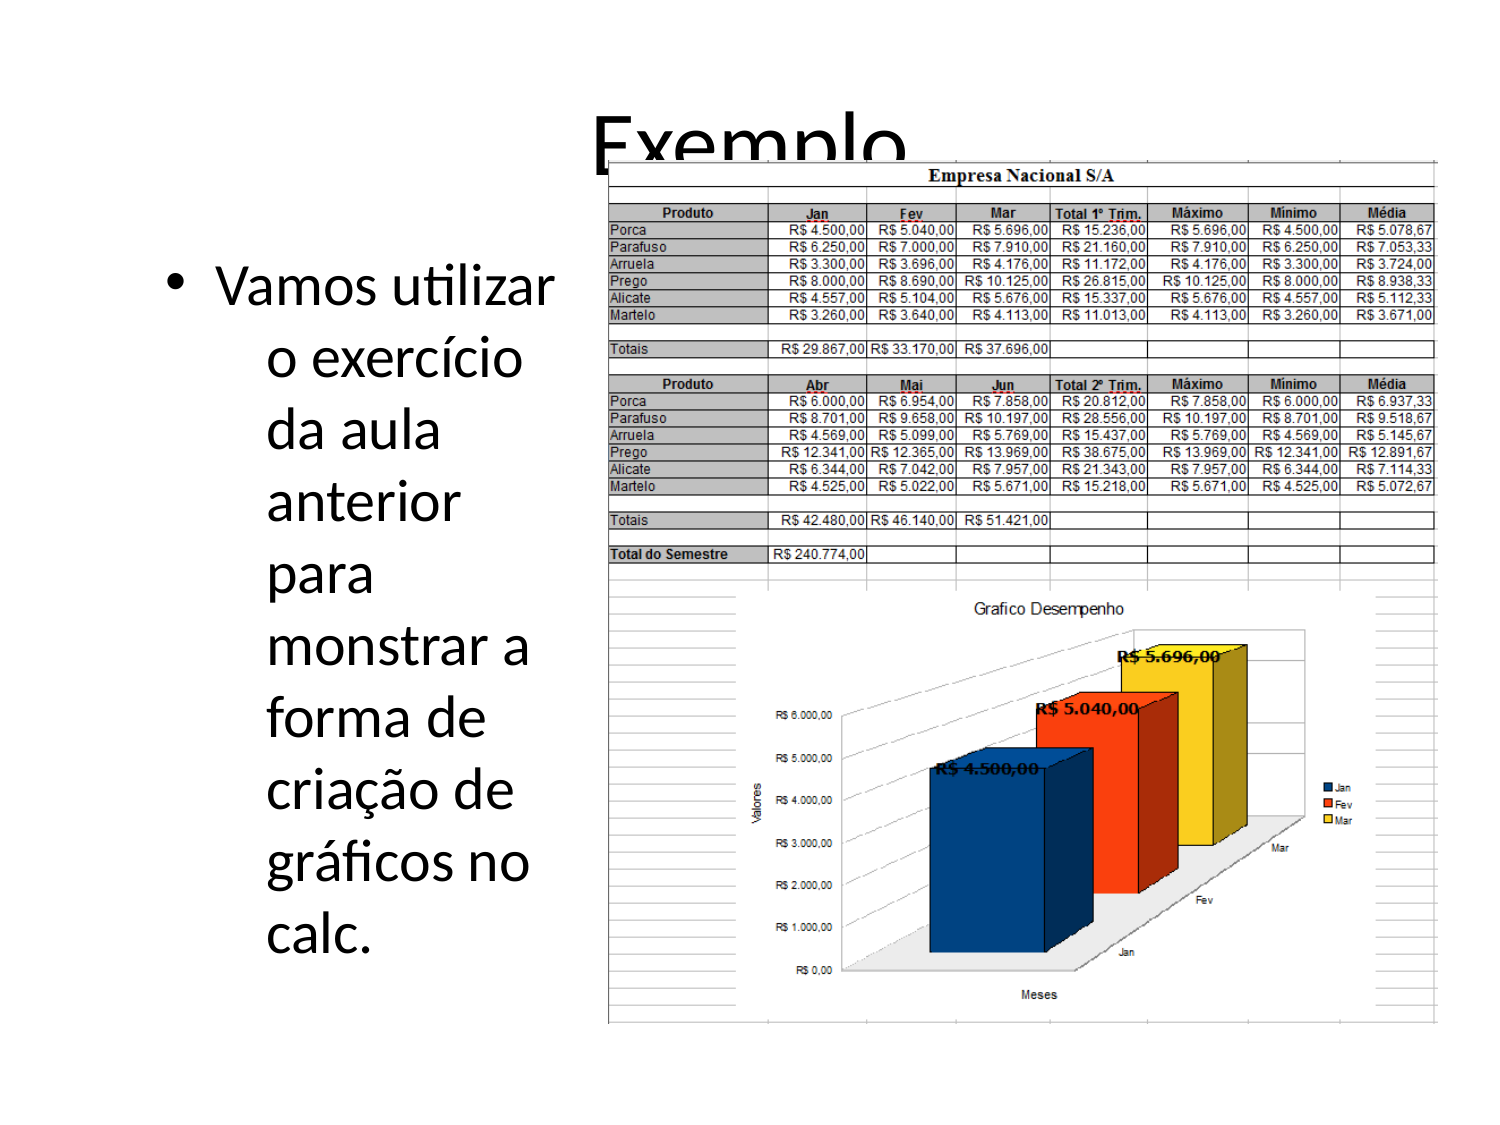

# Exemplo
Vamos utilizar o exercício da aula anterior para monstrar a forma de criação de gráficos no calc.